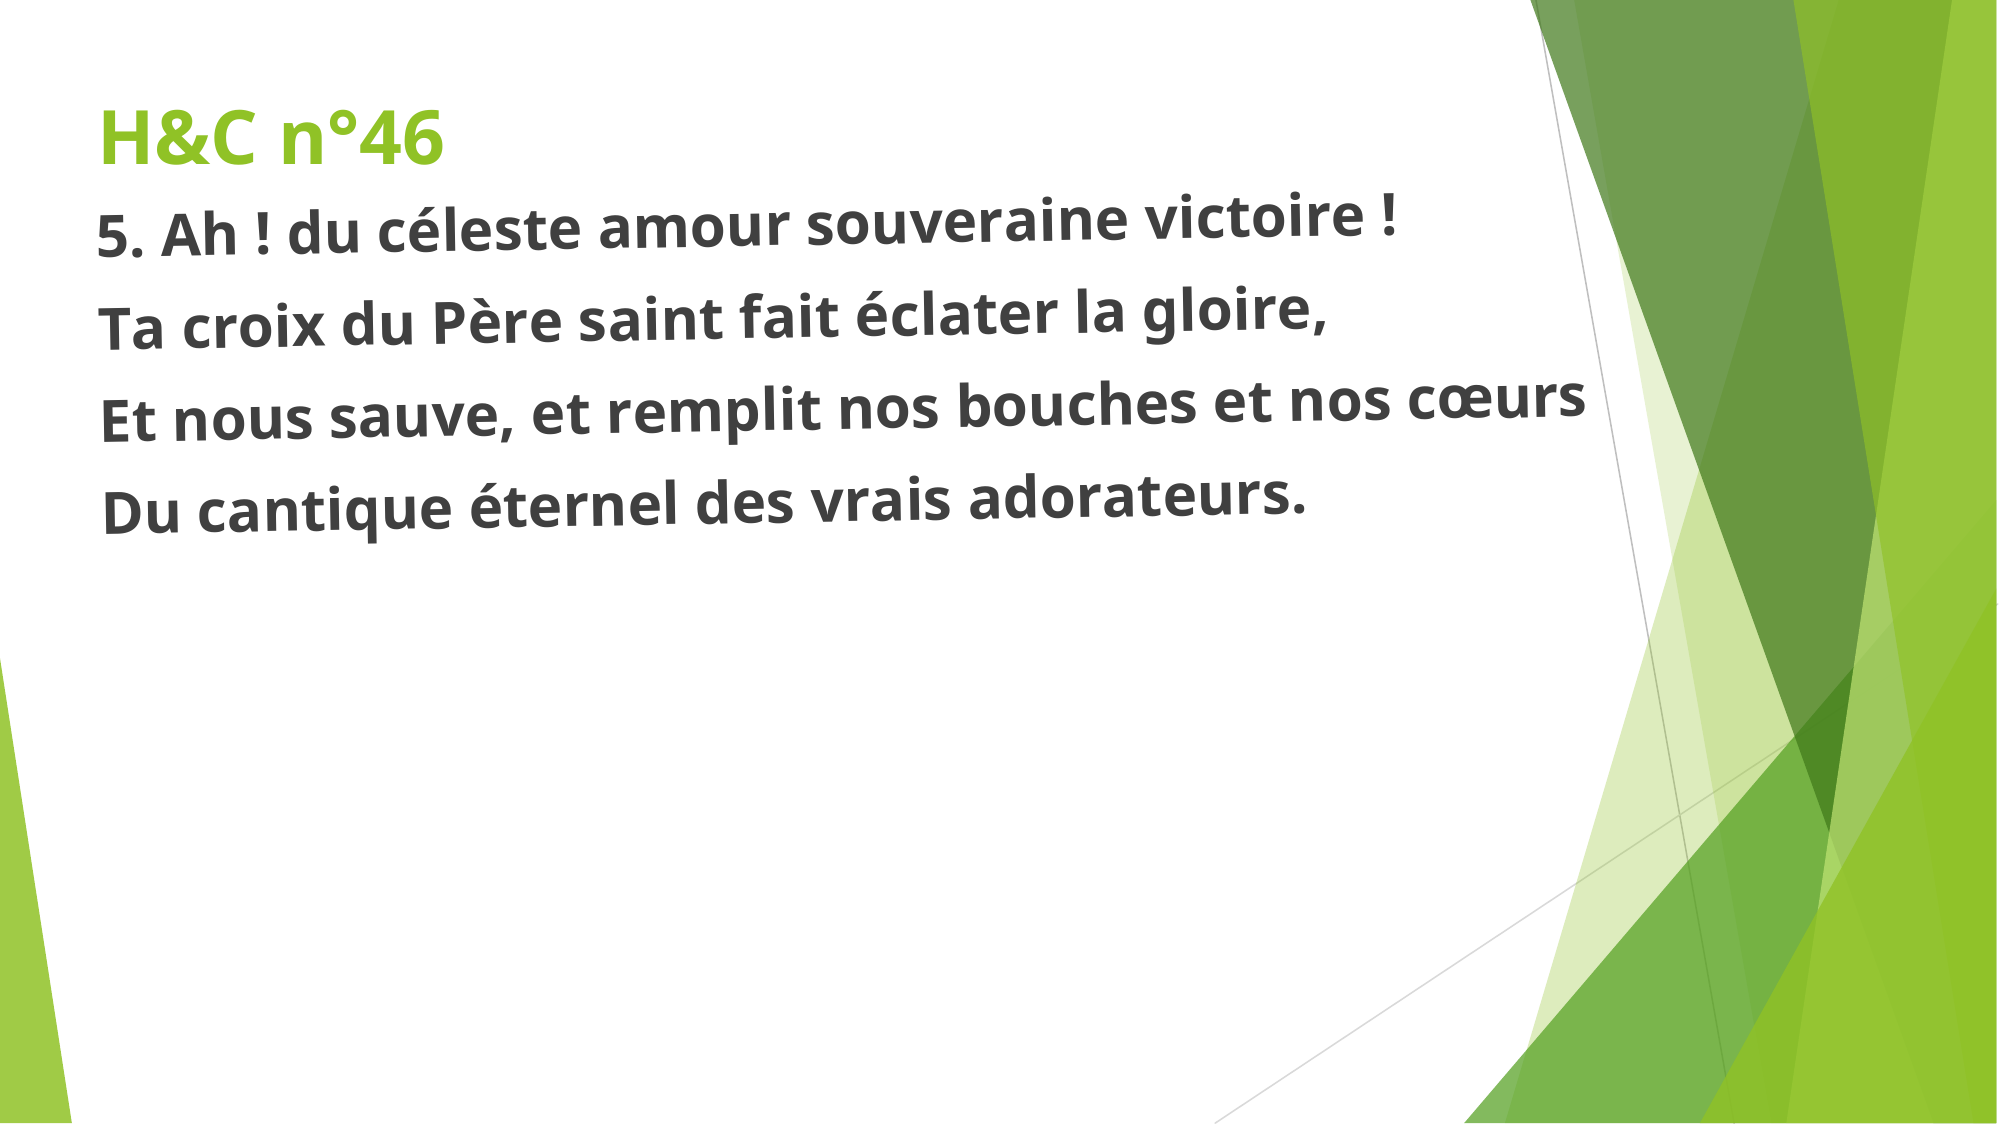

H&C n°46
5. Ah ! du céleste amour souveraine victoire !
Ta croix du Père saint fait éclater la gloire,
Et nous sauve, et remplit nos bouches et nos cœurs
Du cantique éternel des vrais adorateurs.